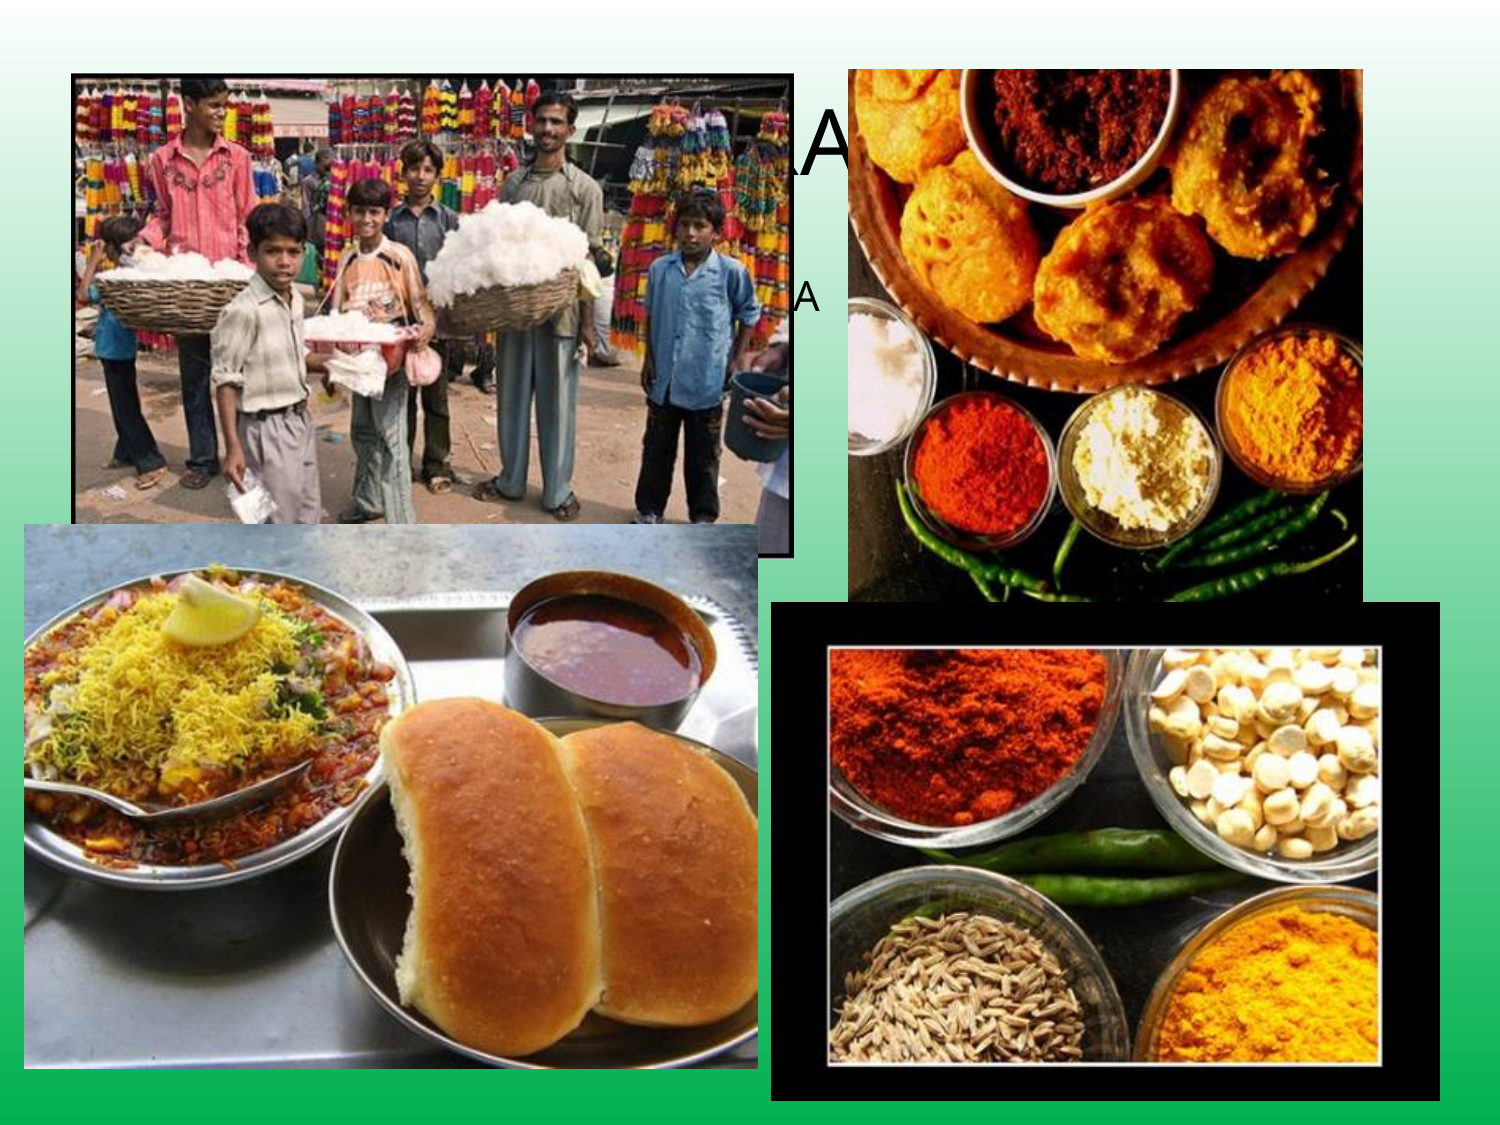

# PREHRANA
VERSKE RAZLIKE PREHRANJEVANJA
RIBE, ŽITA, RIŽ, SADJE IN ZELENJAVA
INDIJSKI KRUH BREZ KVASA
GOVEJE MESTO PREPOVEDANO
ČAJ – NAJBOLJ PRILJUBLJENA PIJAČA